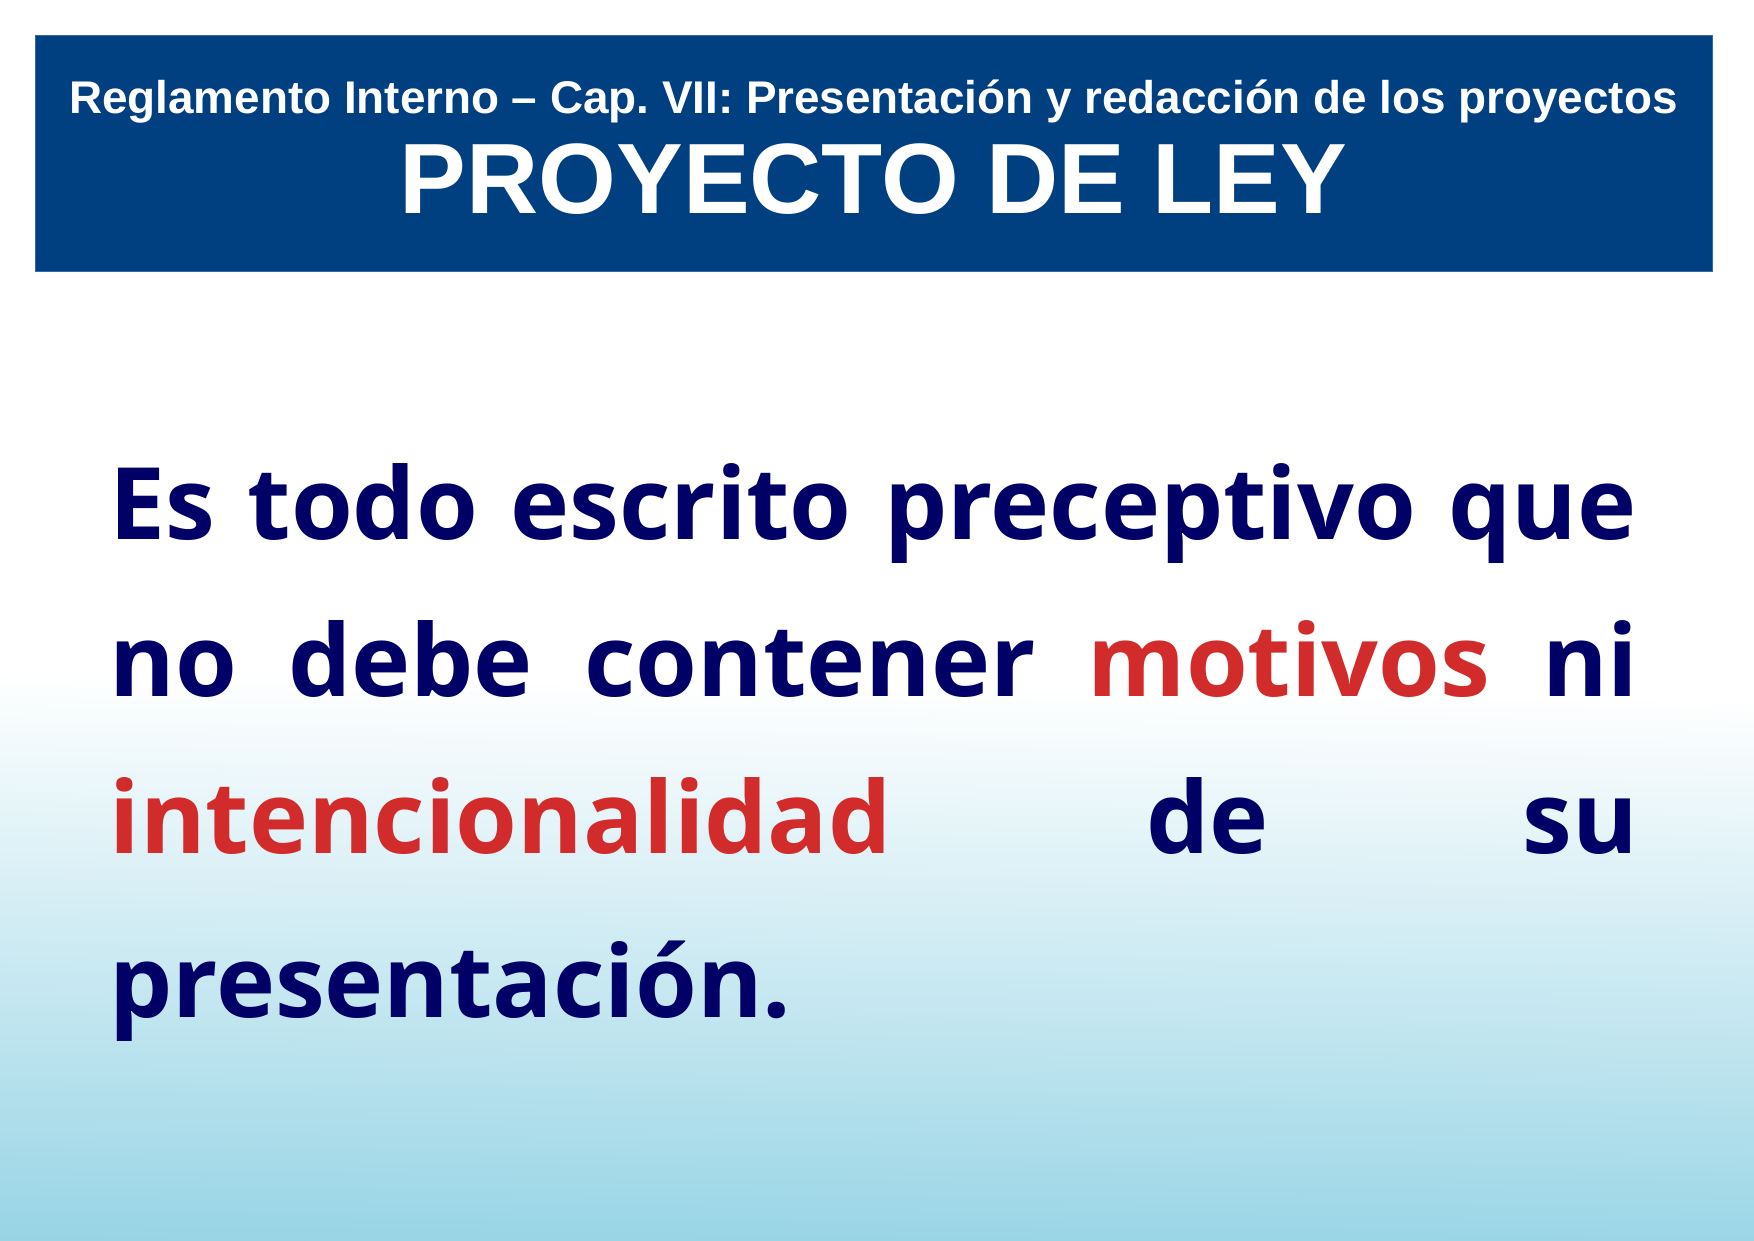

Reglamento Interno – Cap. VII: Presentación y redacción de los proyectos
PROYECTO DE LEY
Es todo escrito preceptivo que no debe contener motivos ni intencionalidad de su presentación.